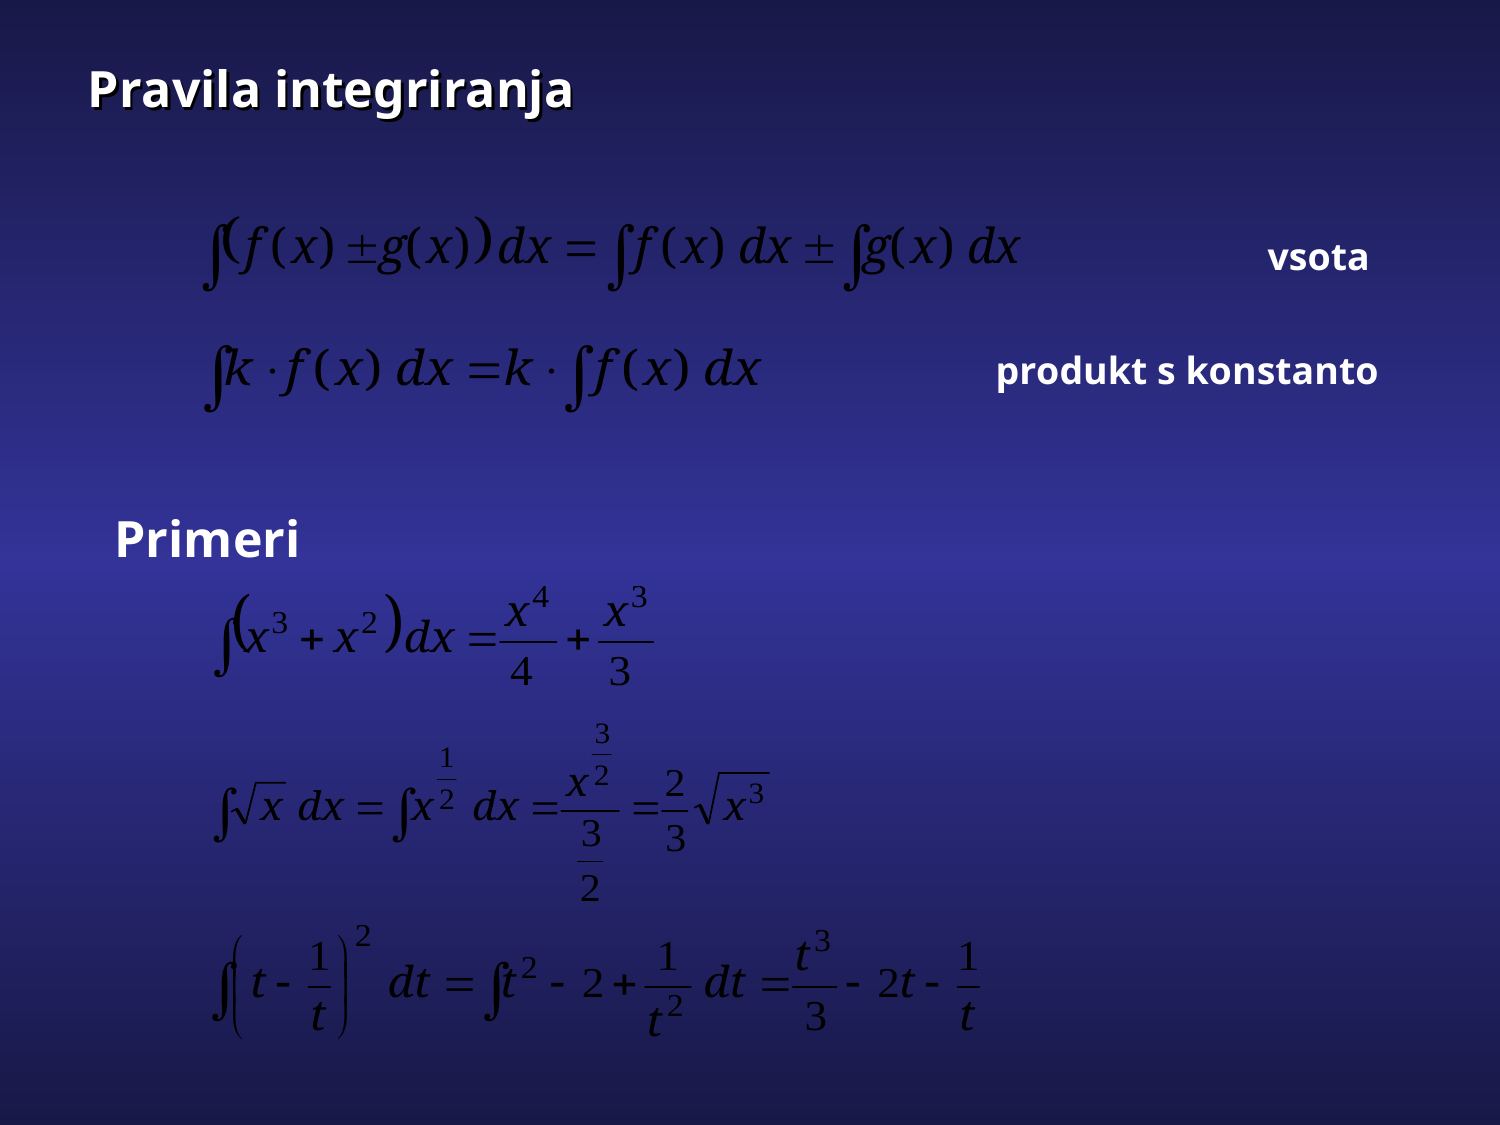

Pravila integriranja
vsota
produkt s konstanto
Primeri